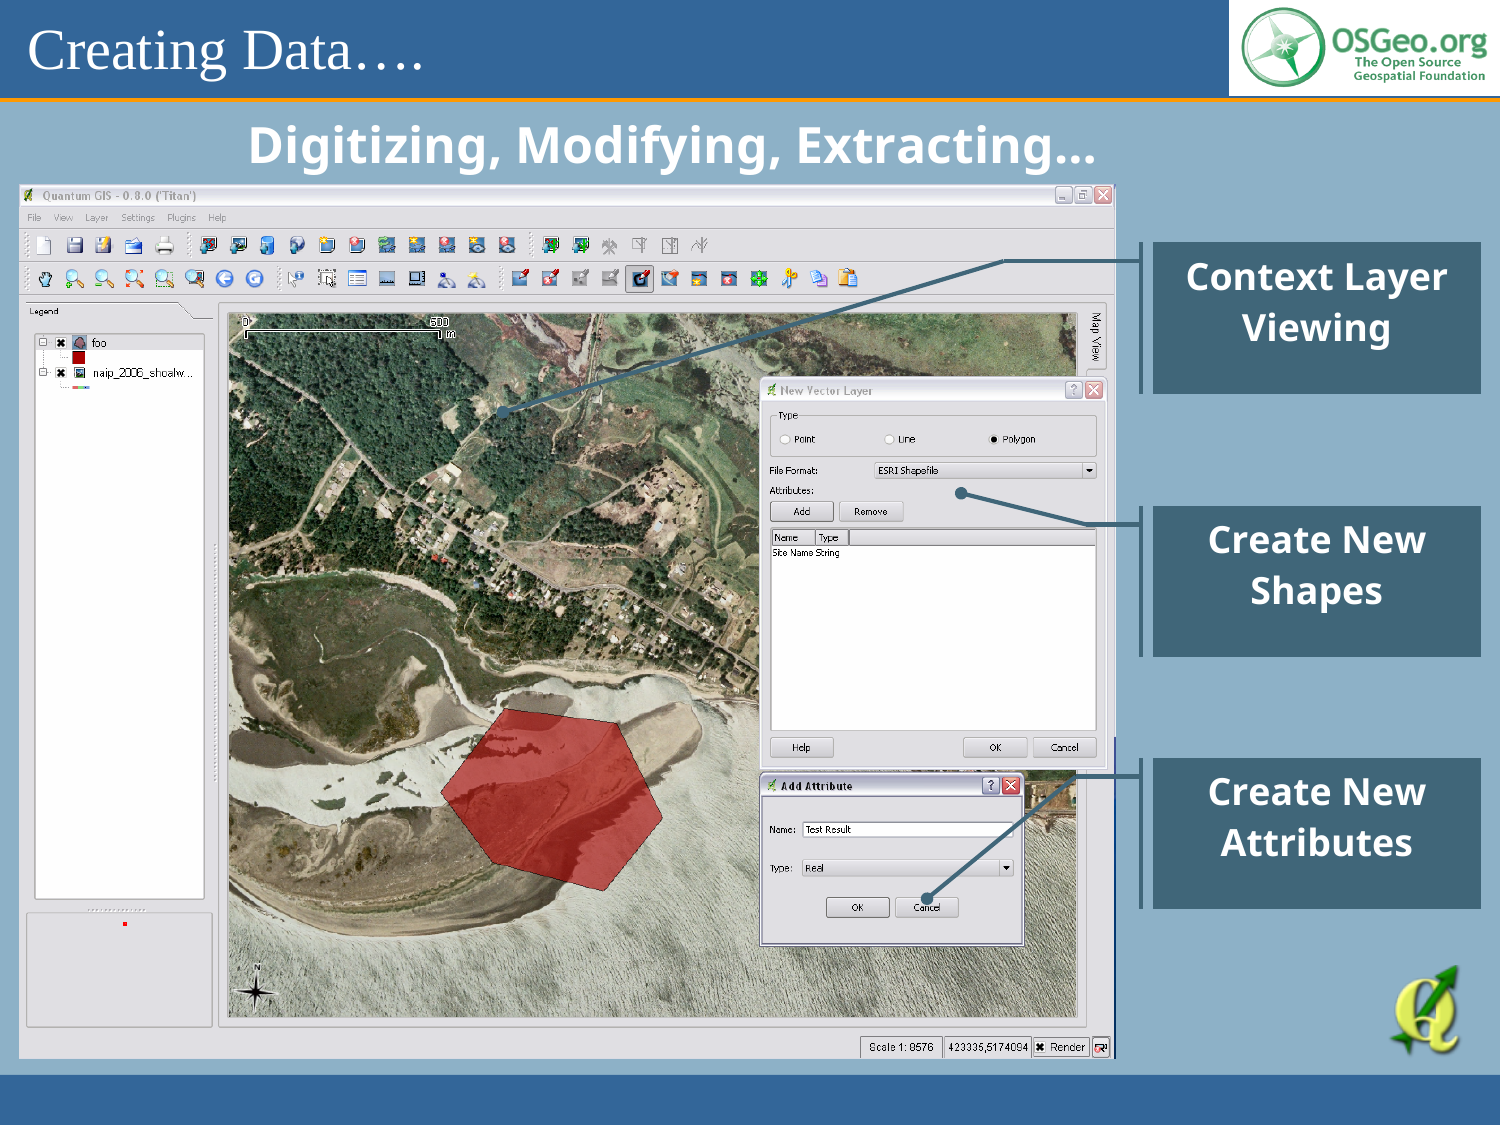

# Creating Data….
Digitizing, Modifying, Extracting…
Context Layer Viewing
Create New Shapes
Create New Attributes